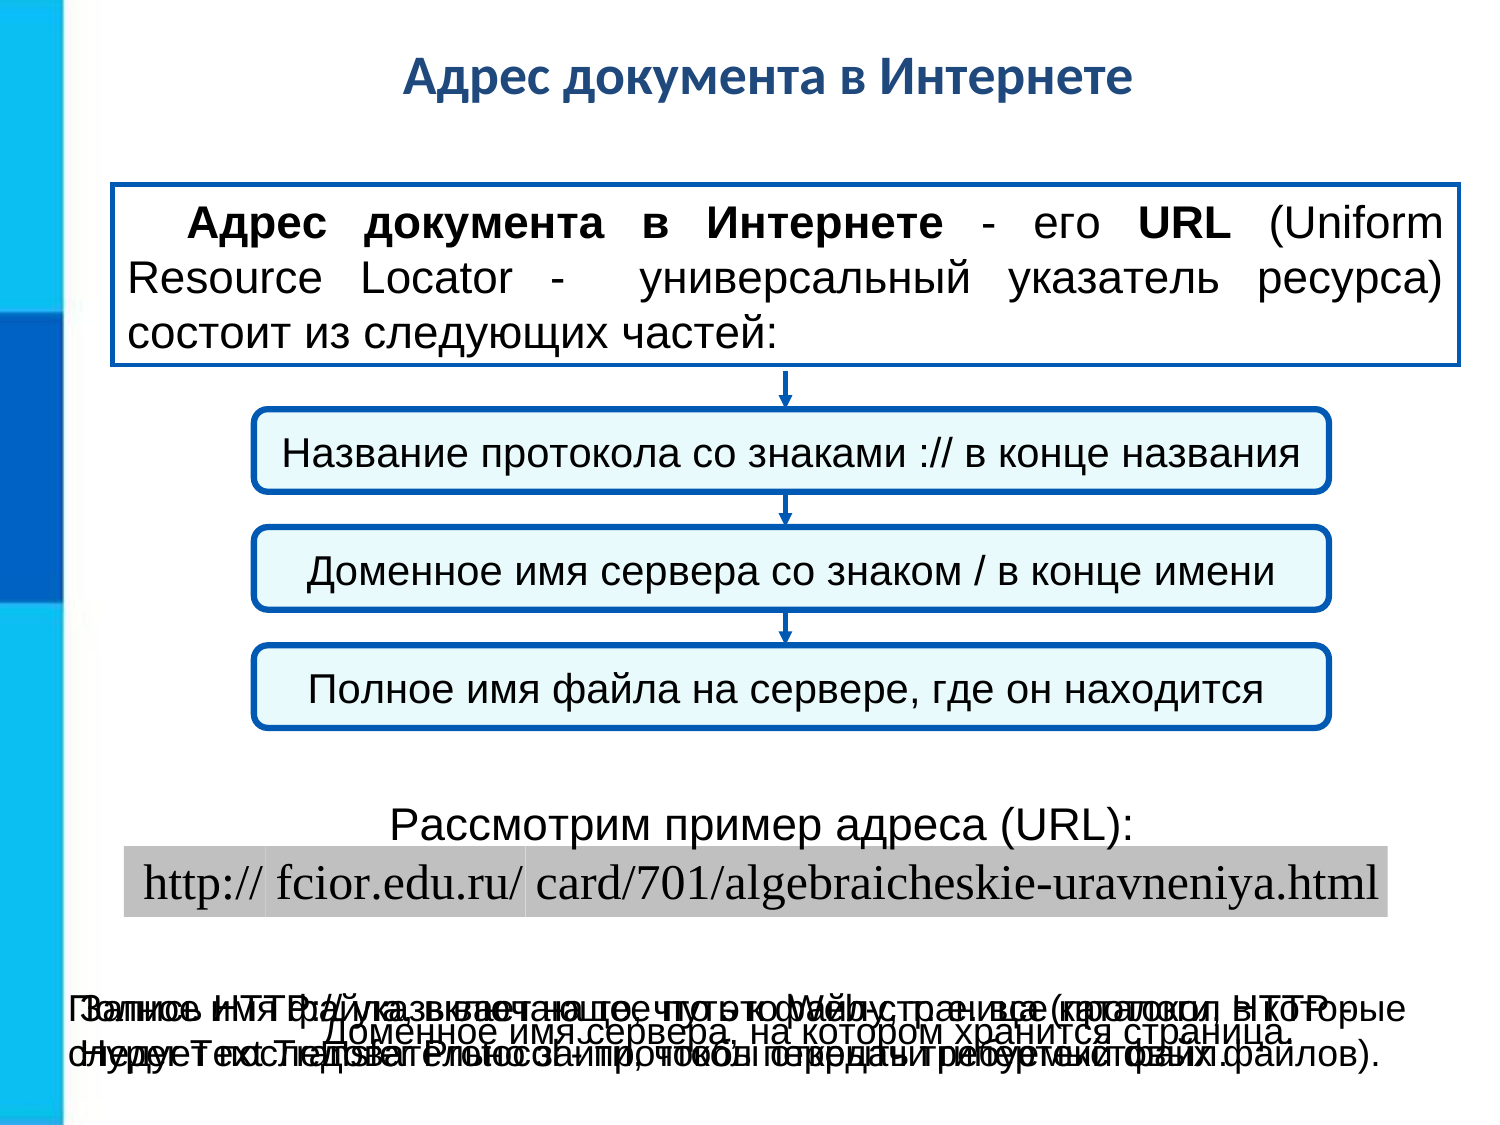

Адрес документа в Интернете
Адрес документа в Интернете - его URL (Uniform Resource Locator - универсальный указатель ресурса) состоит из следующих частей:
Название протокола со знаками :// в конце названия
Доменное имя сервера со знаком / в конце имени
Полное имя файла на сервере, где он находится
Рассмотрим пример адреса (URL):
http:// fcior.edu.ru/ card/701/algebraicheskie-uravneniya.html
Полное имя файла, включающее путь к файлу, т. е. все каталоги, в которые следует последовательно зайти, чтобы открыть требуемый файл.
Запись HTTP:// указывает на то, что это Web-страница (протокол HTTP - Hyper Text Transfer Protocol - протокол передачи гипертекстовых файлов).
Доменное имя сервера, на котором хранится страница.